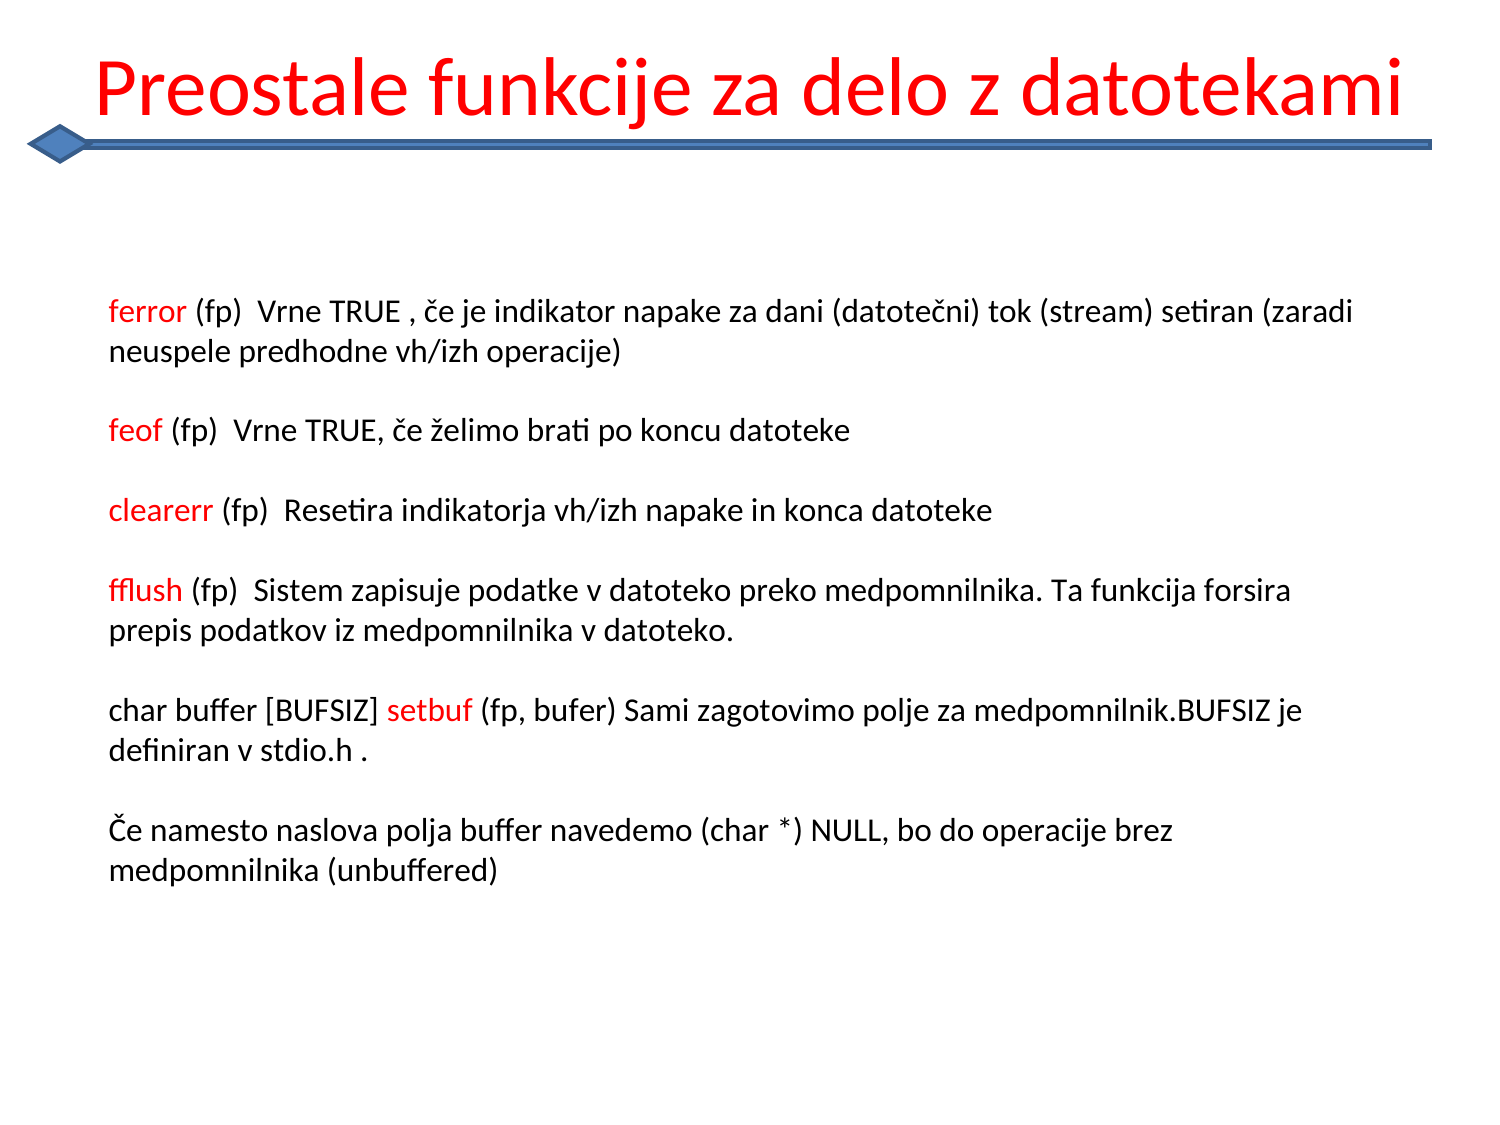

# Preostale funkcije za delo z datotekami
ferror (fp)  Vrne TRUE , če je indikator napake za dani (datotečni) tok (stream) setiran (zaradi neuspele predhodne vh/izh operacije)
feof (fp)  Vrne TRUE, če želimo brati po koncu datoteke
clearerr (fp)  Resetira indikatorja vh/izh napake in konca datoteke
fflush (fp)  Sistem zapisuje podatke v datoteko preko medpomnilnika. Ta funkcija forsira prepis podatkov iz medpomnilnika v datoteko.
char buffer [BUFSIZ] setbuf (fp, bufer) Sami zagotovimo polje za medpomnilnik.BUFSIZ je definiran v stdio.h .
Če namesto naslova polja buffer navedemo (char *) NULL, bo do operacije brez medpomnilnika (unbuffered)